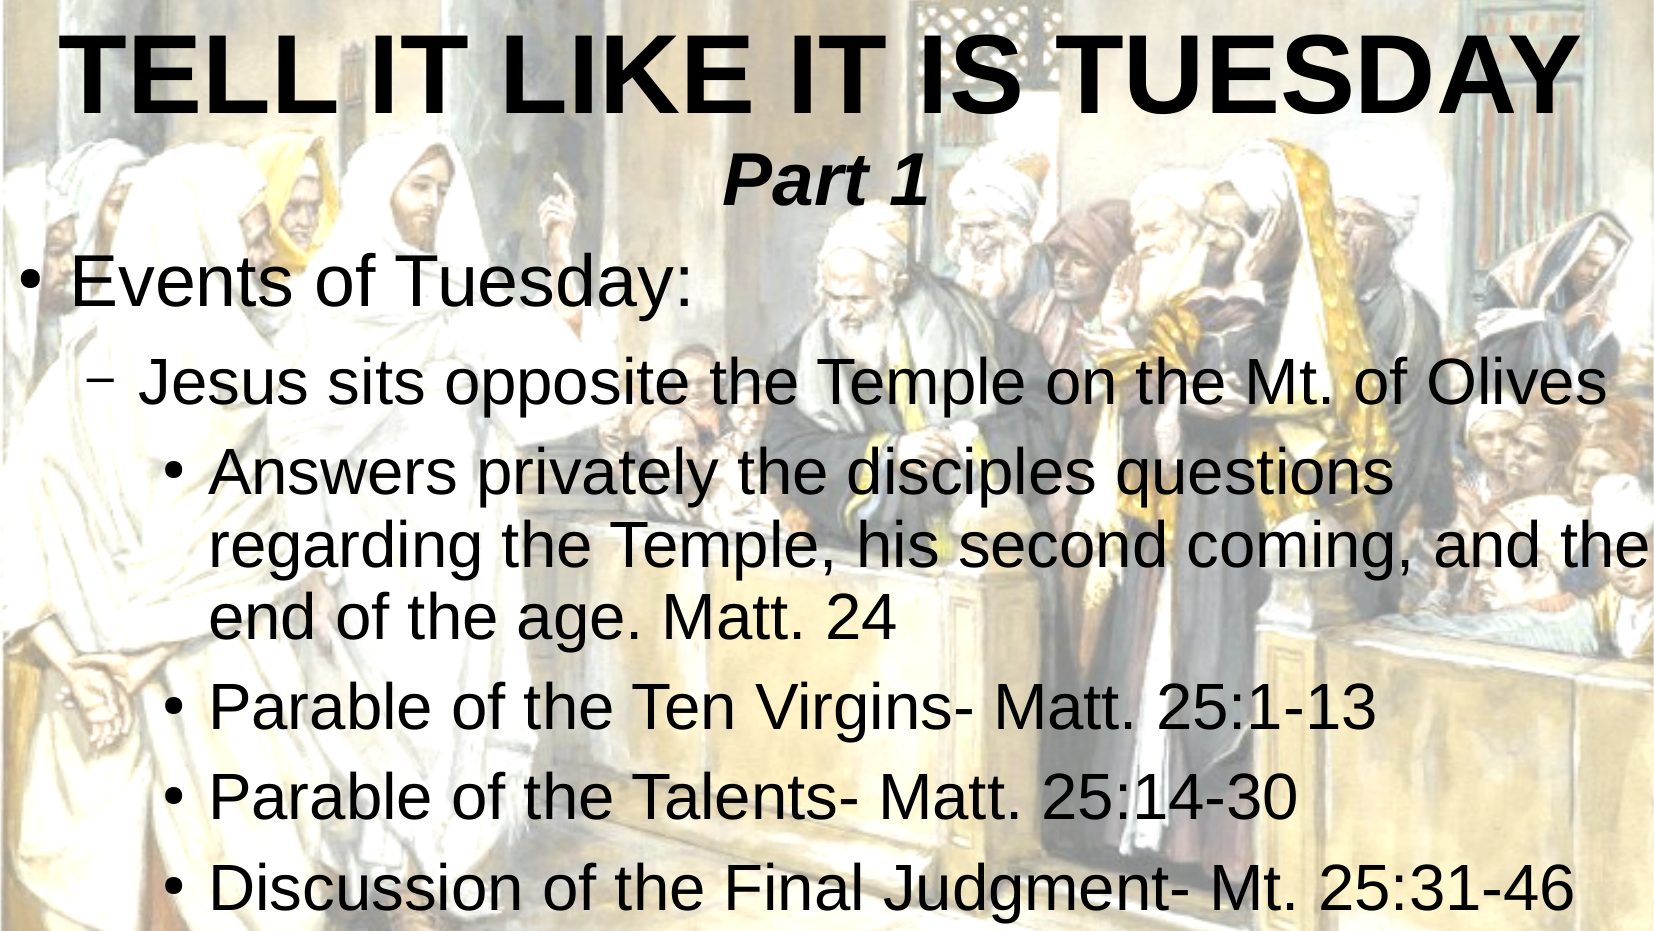

TELL IT LIKE IT IS TUESDAY
Part 1
# Events of Tuesday:
Jesus sits opposite the Temple on the Mt. of Olives
Answers privately the disciples questions regarding the Temple, his second coming, and the end of the age. Matt. 24
Parable of the Ten Virgins- Matt. 25:1-13
Parable of the Talents- Matt. 25:14-30
Discussion of the Final Judgment- Mt. 25:31-46